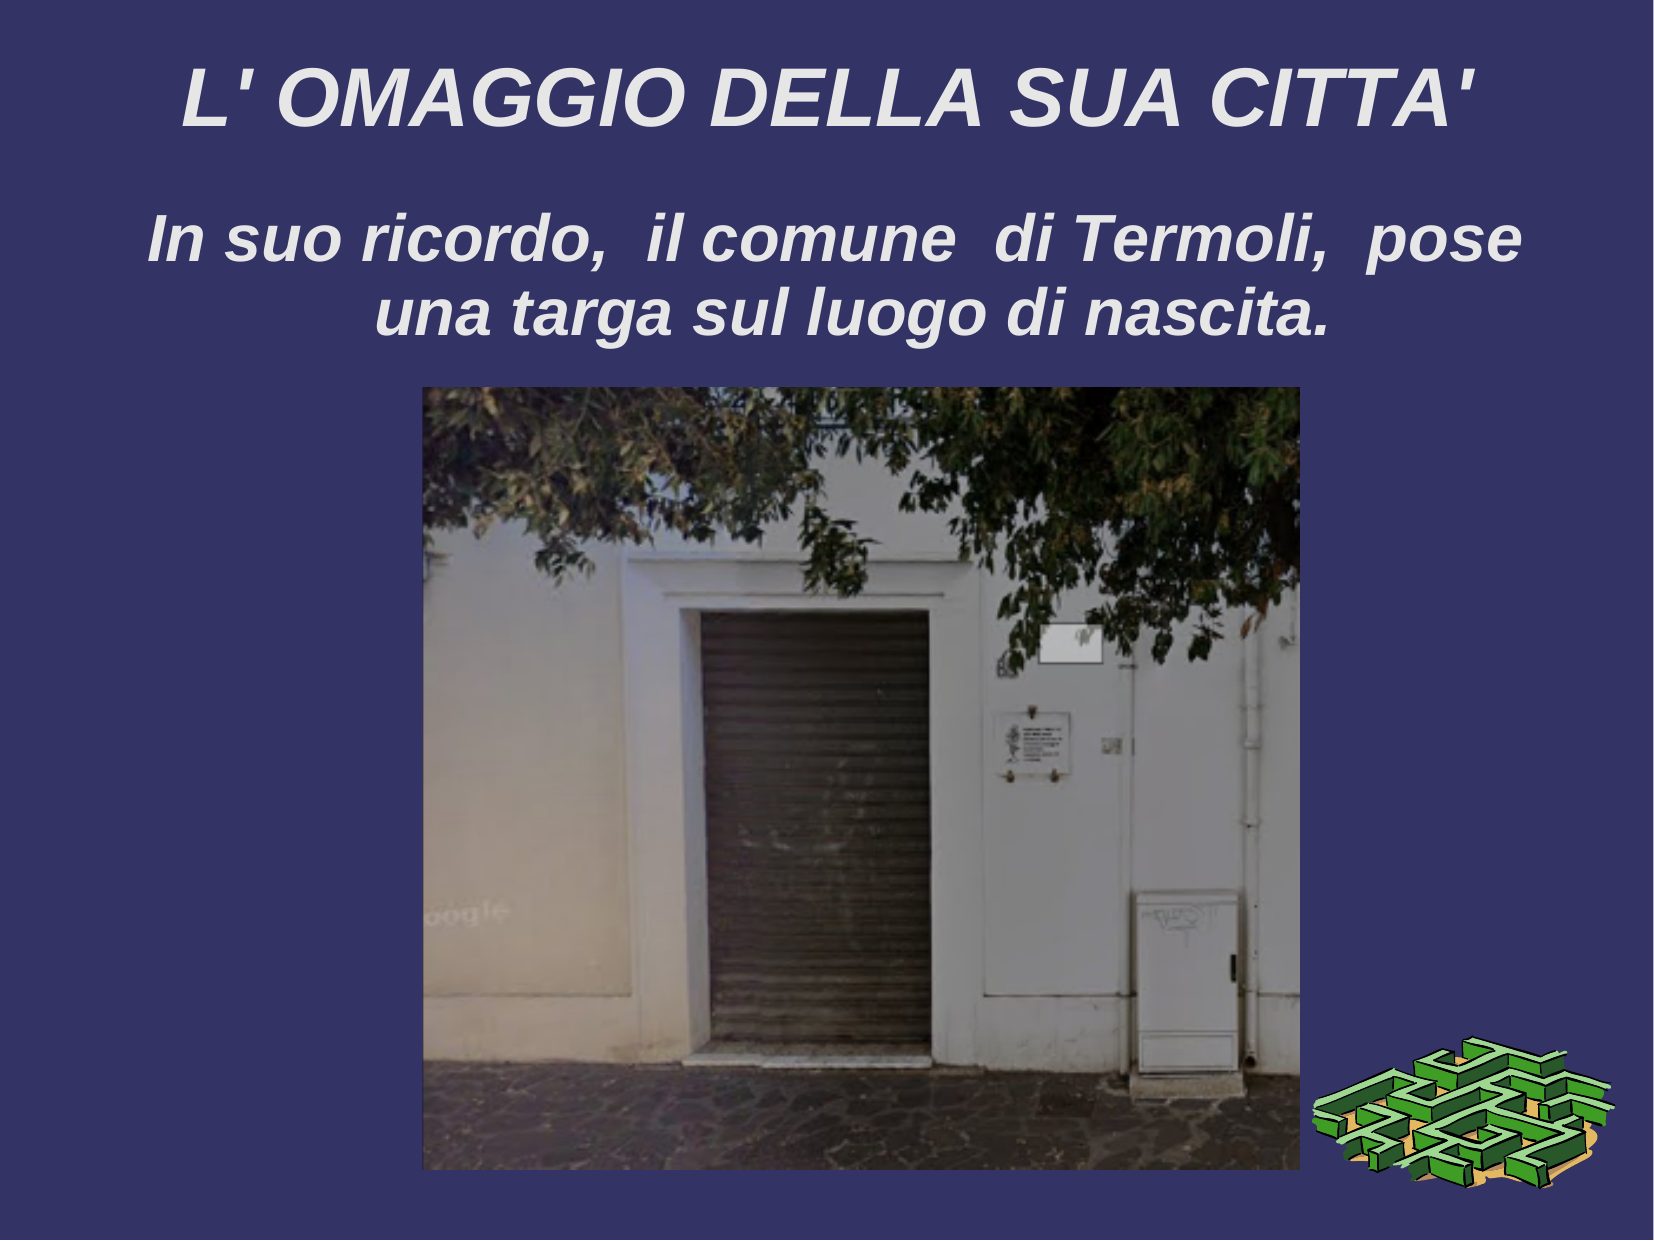

# L' OMAGGIO DELLA SUA CITTA'
In suo ricordo, il comune di Termoli, pose una targa sul luogo di nascita.